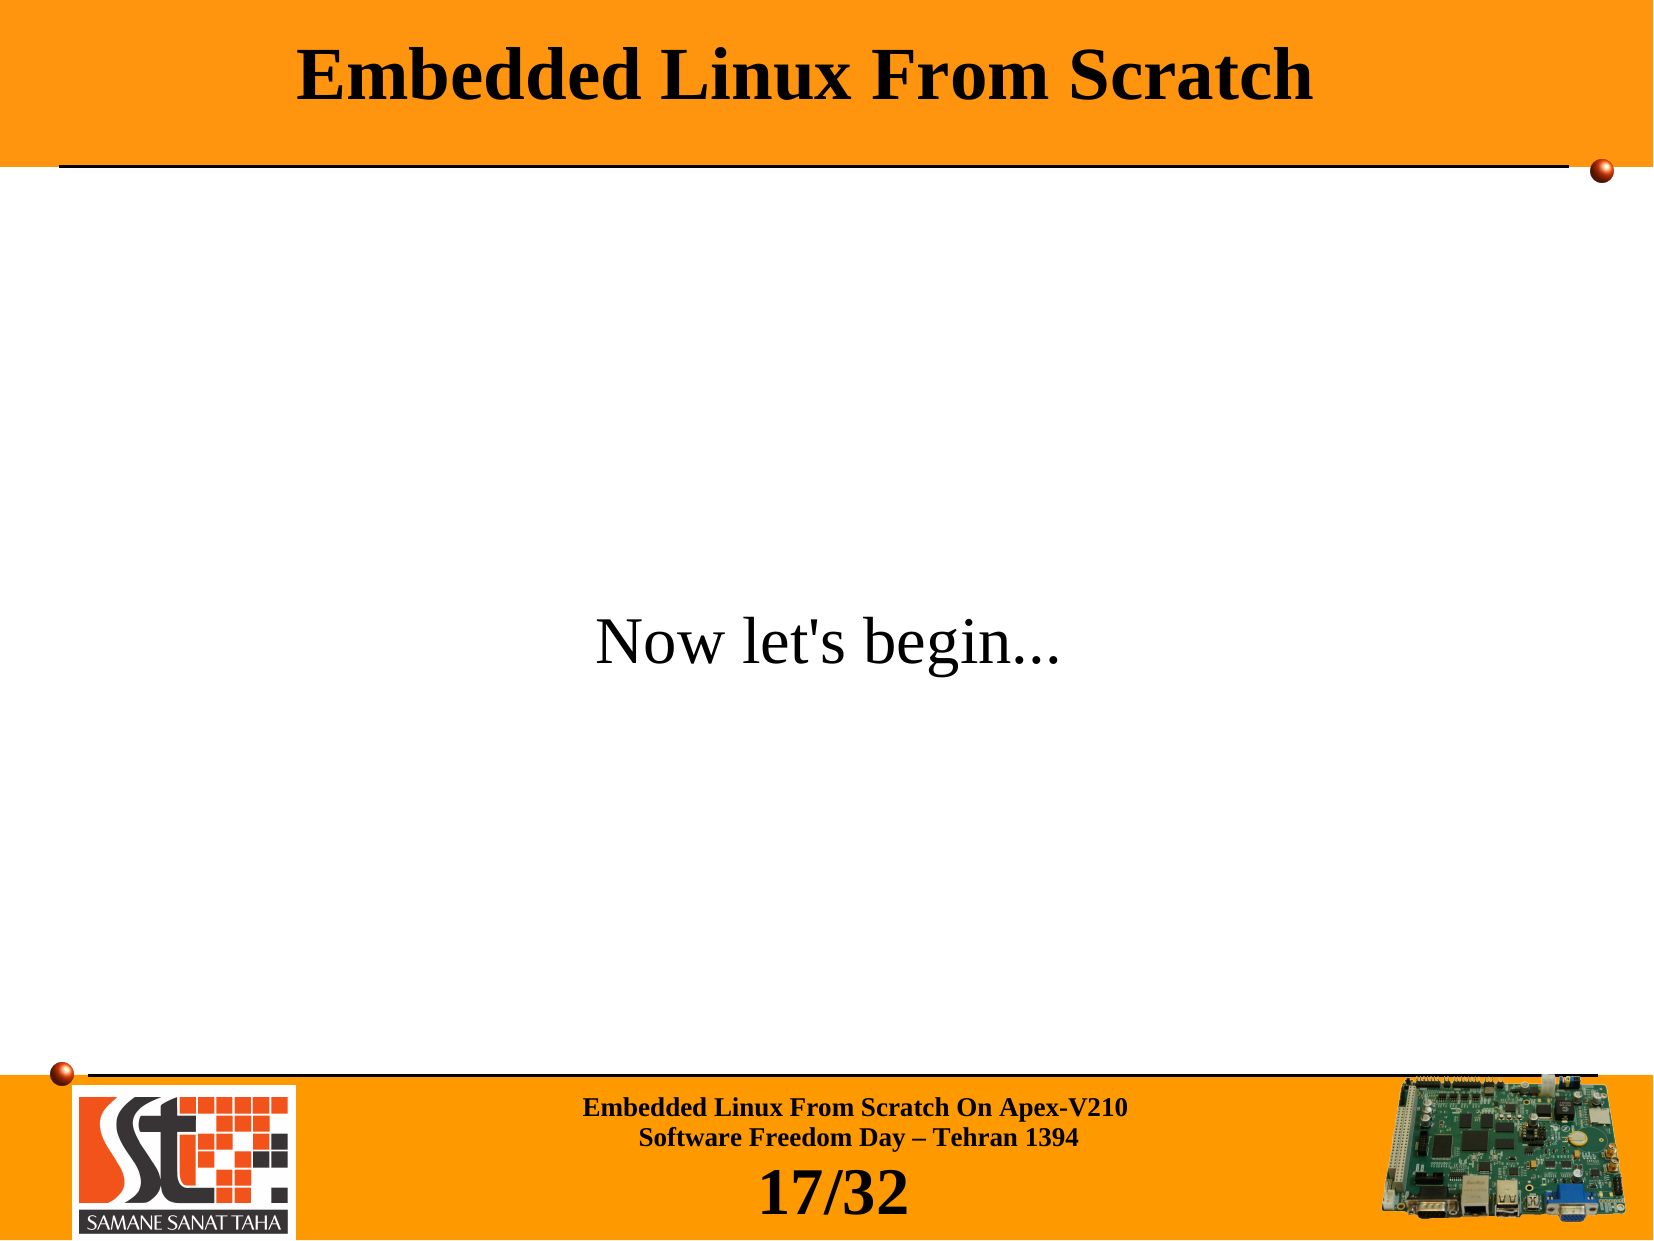

# Embedded Linux From Scratch
Now let's begin...